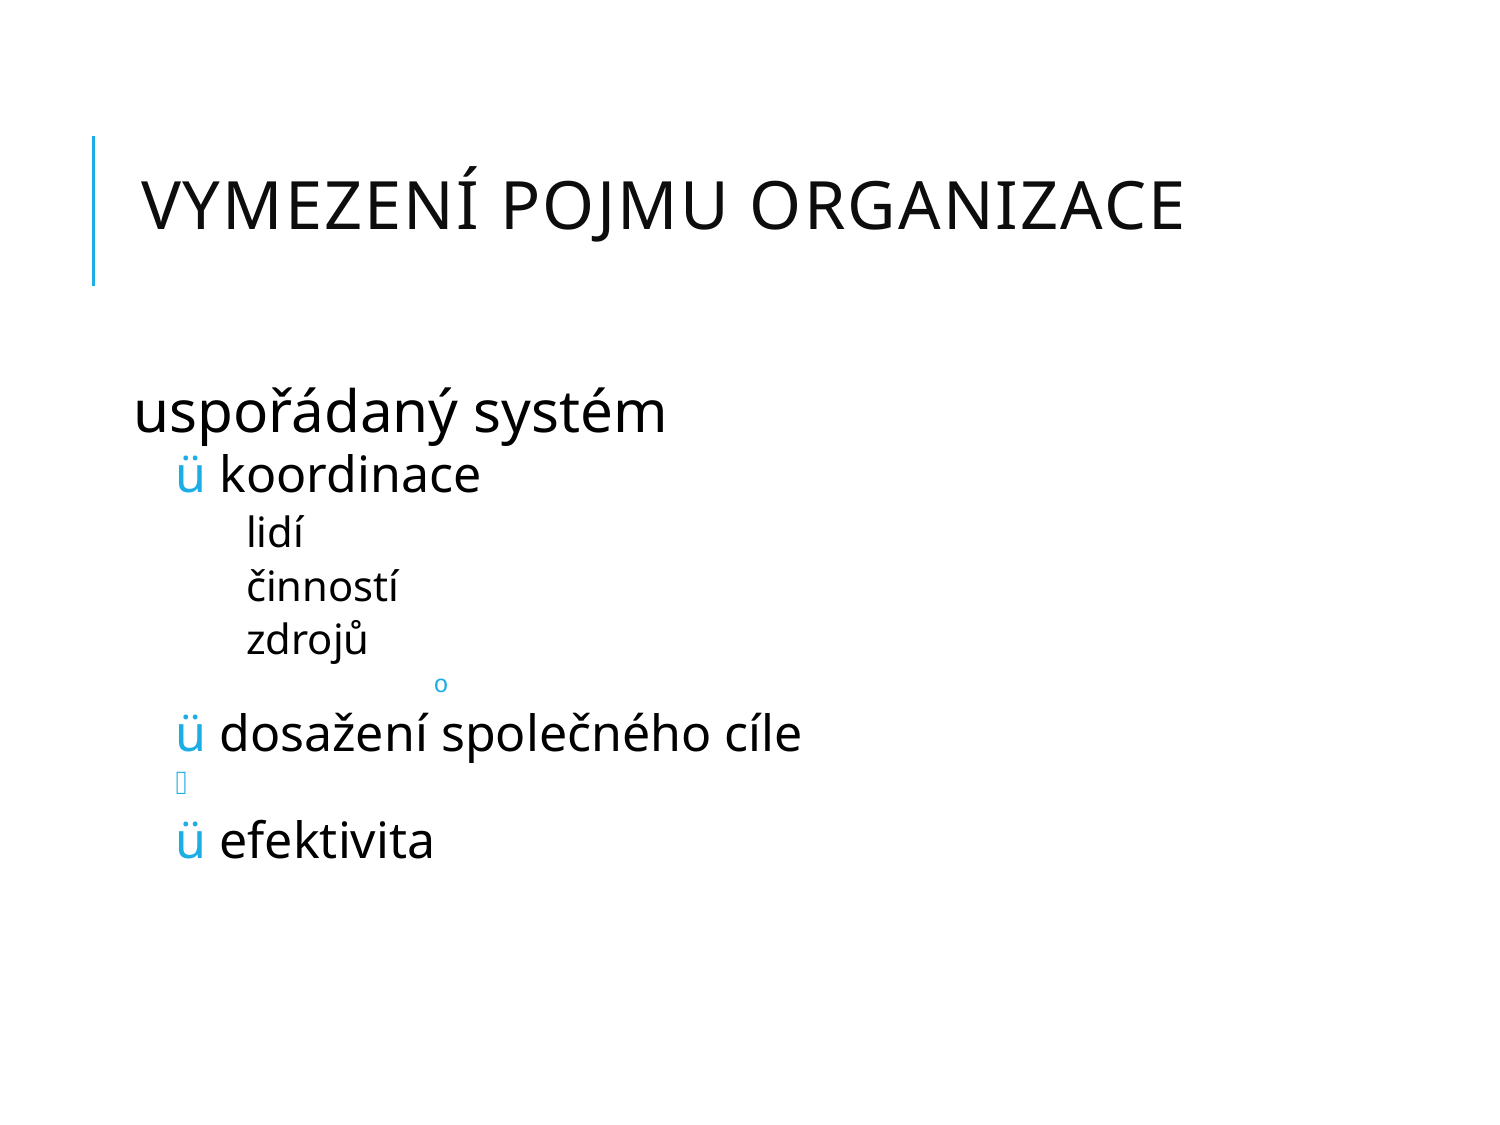

# vymezení pojmu organizace
uspořádaný systém
 koordinace
 lidí
 činností
 zdrojů
 dosažení společného cíle
 efektivita